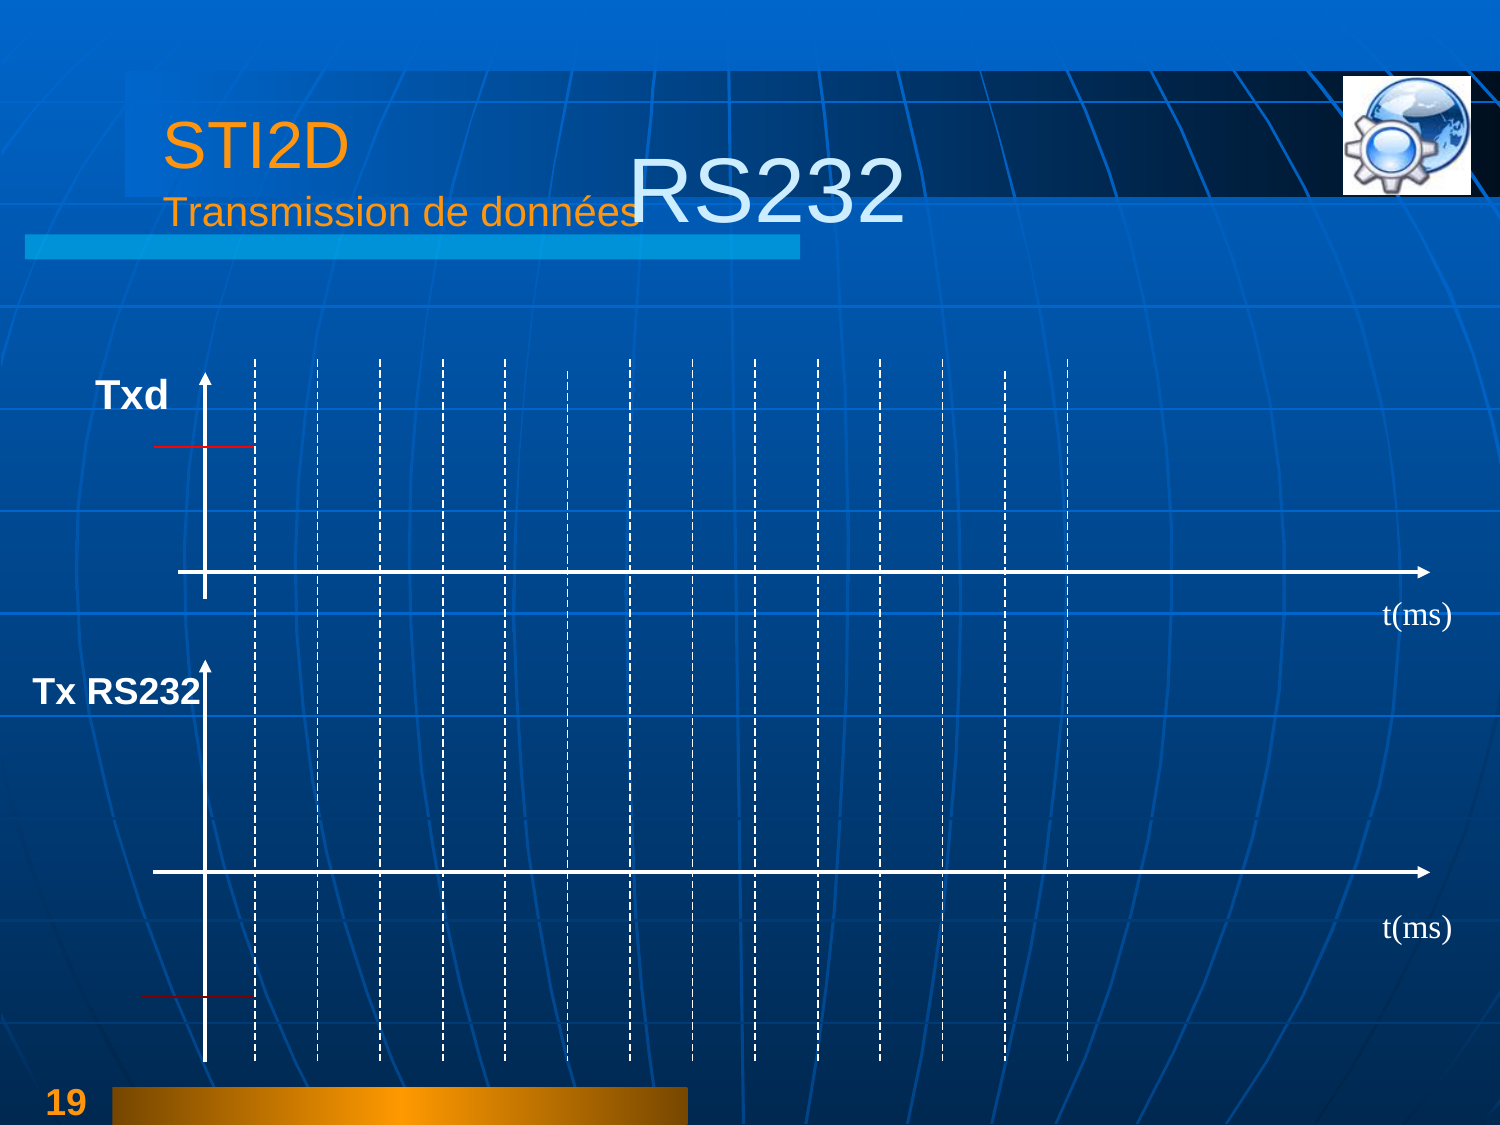

# RS232
Txd
t(ms)
Tx RS232
t(ms)